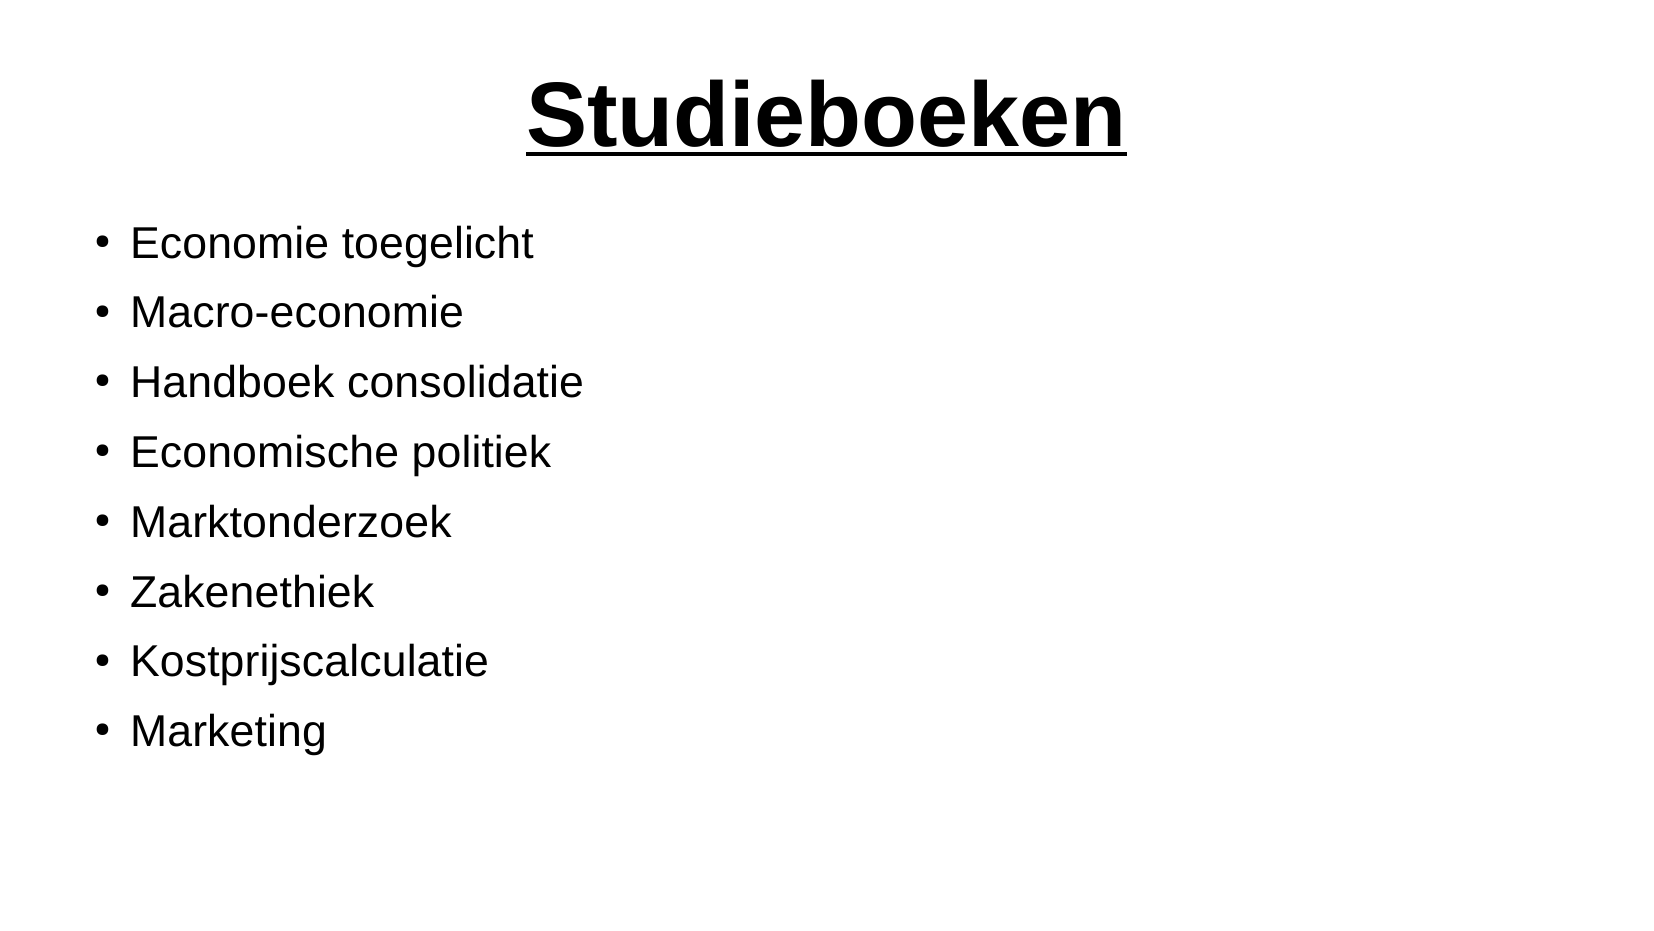

# Studieboeken
Economie toegelicht
Macro-economie
Handboek consolidatie
Economische politiek
Marktonderzoek
Zakenethiek
Kostprijscalculatie
Marketing